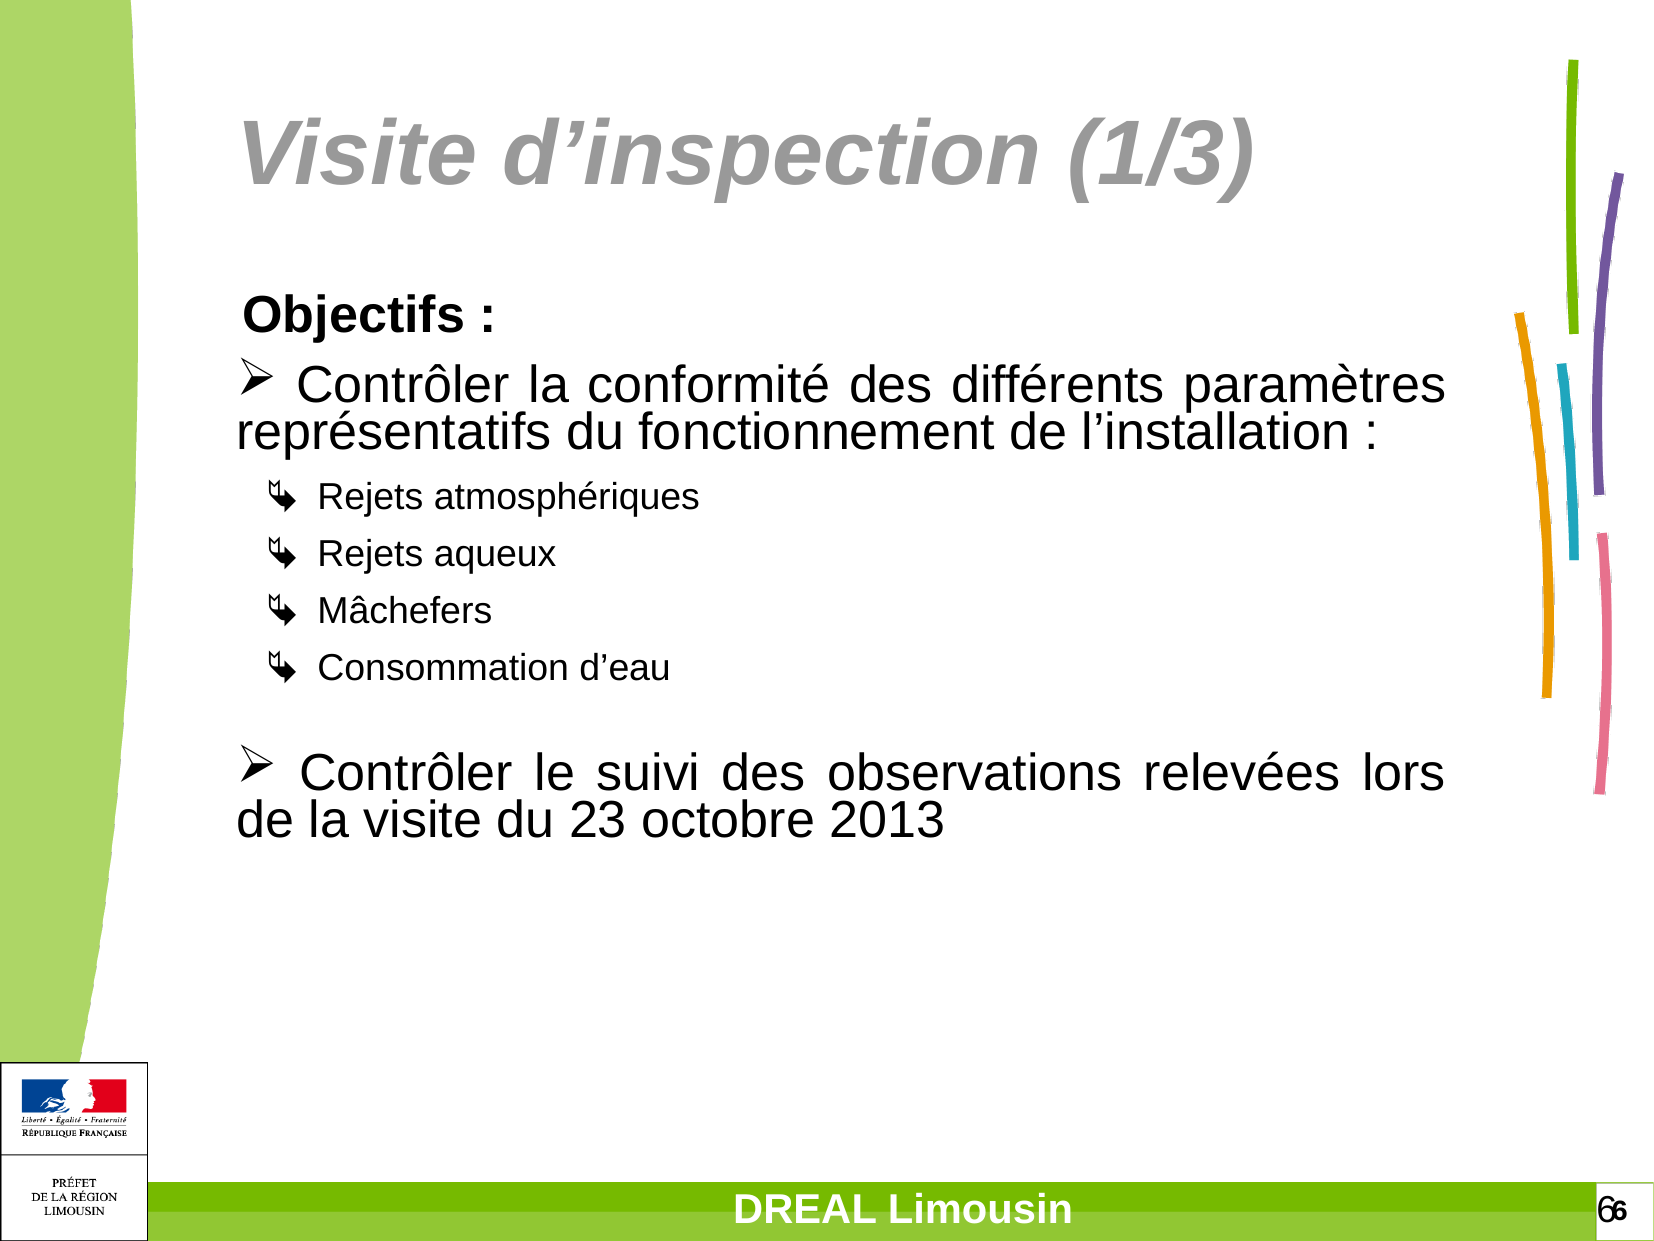

# Visite d’inspection (1/3)
Objectifs :
 Contrôler la conformité des différents paramètres représentatifs du fonctionnement de l’installation :
 Rejets atmosphériques
 Rejets aqueux
 Mâchefers
 Consommation d’eau
 Contrôler le suivi des observations relevées lors de la visite du 23 octobre 2013
6
Assemblée générale DREAL lundi 25 mai 2009